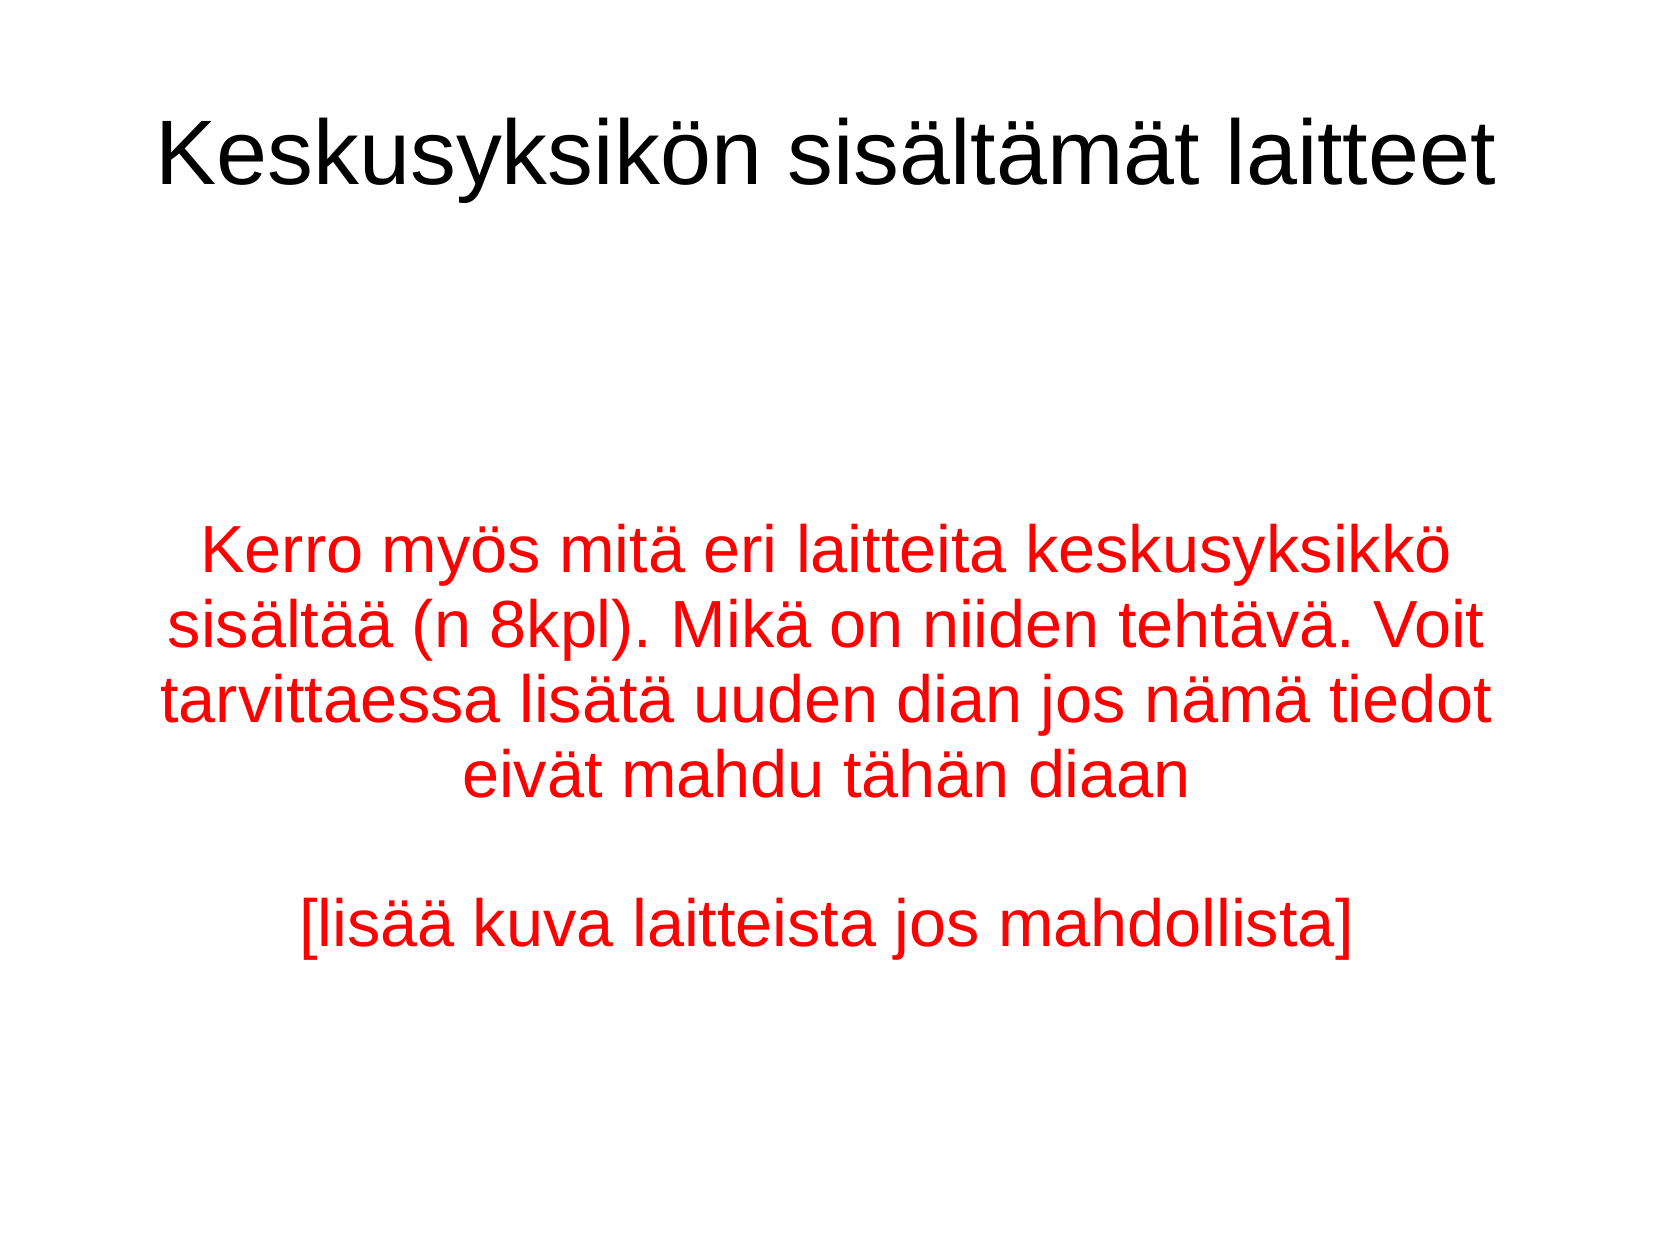

# Keskusyksikön sisältämät laitteet
Kerro myös mitä eri laitteita keskusyksikkö sisältää (n 8kpl). Mikä on niiden tehtävä. Voit tarvittaessa lisätä uuden dian jos nämä tiedot eivät mahdu tähän diaan
[lisää kuva laitteista jos mahdollista]